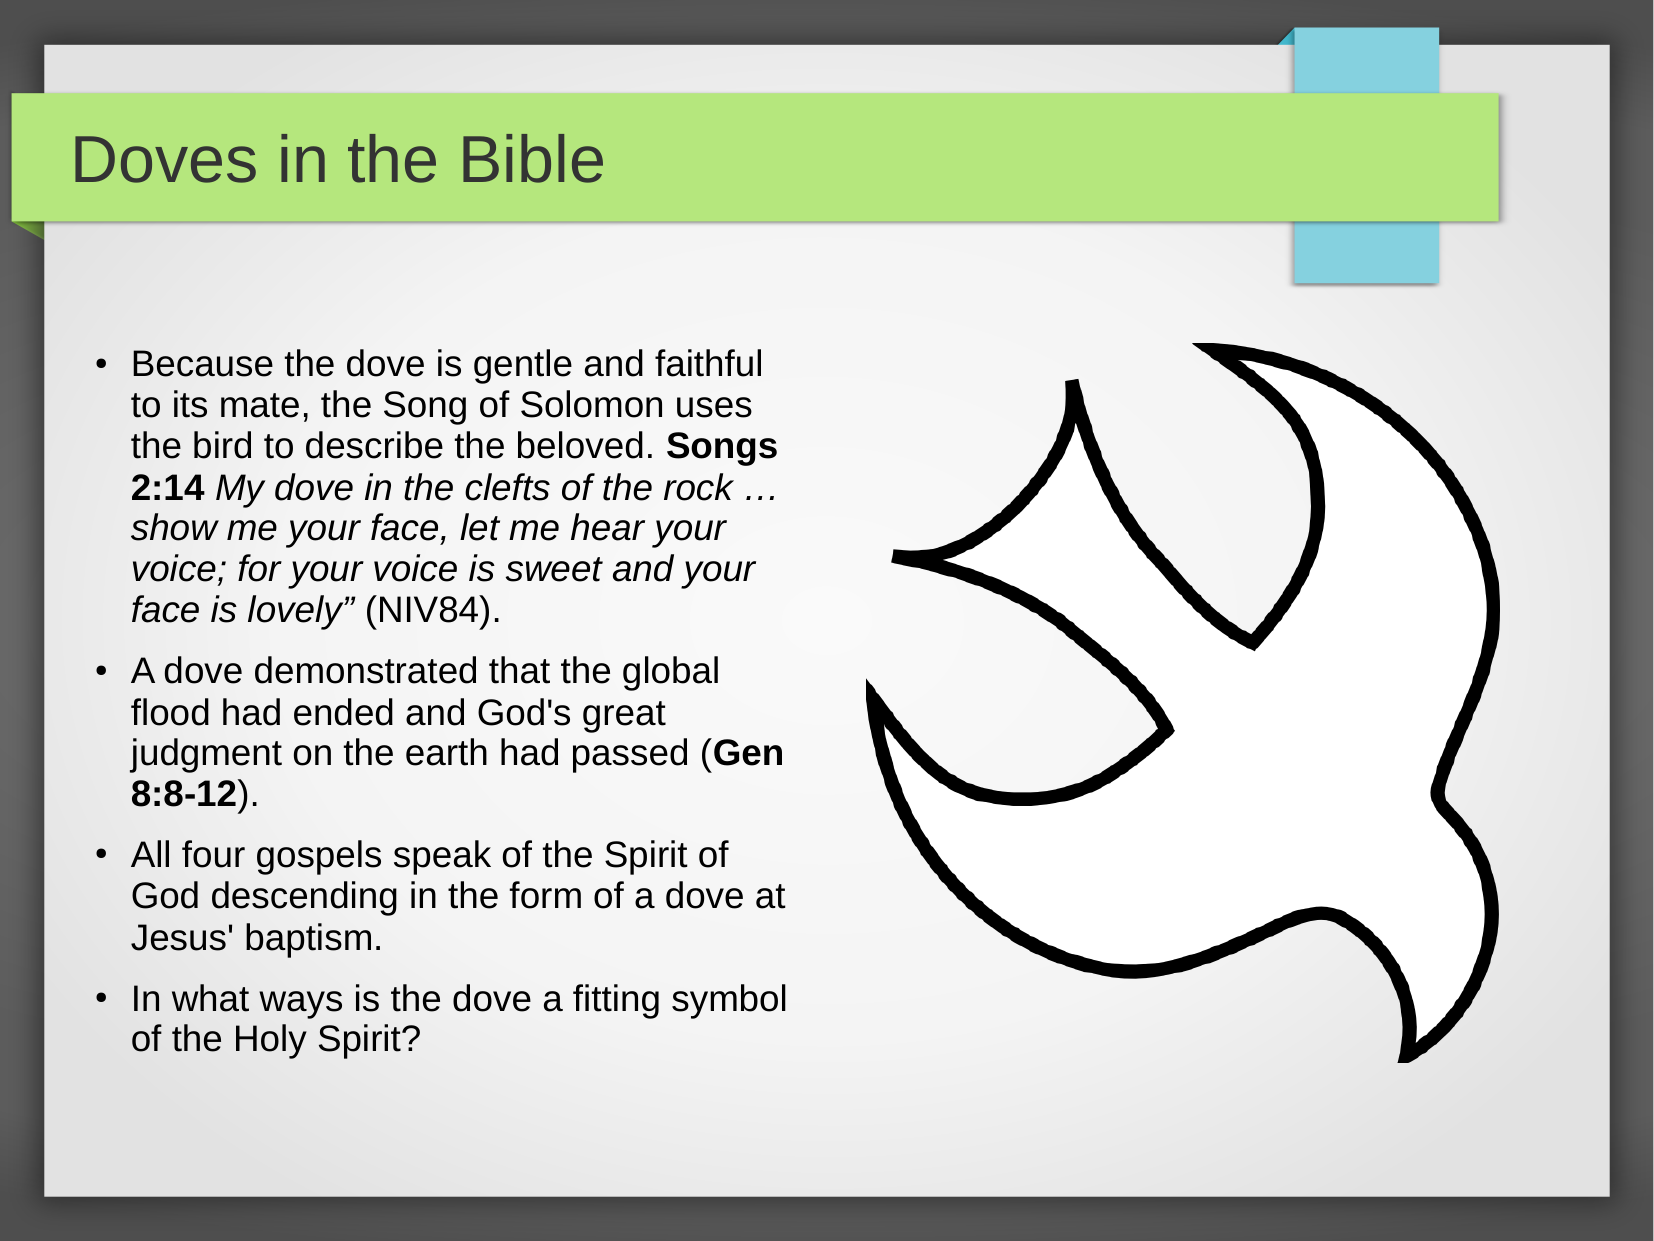

# Doves in the Bible
Because the dove is gentle and faithful to its mate, the Song of Solomon uses the bird to describe the beloved. Songs 2:14 My dove in the clefts of the rock … show me your face, let me hear your voice; for your voice is sweet and your face is lovely” (NIV84).
A dove demonstrated that the global flood had ended and God's great judgment on the earth had passed (Gen 8:8-12).
All four gospels speak of the Spirit of God descending in the form of a dove at Jesus' baptism.
In what ways is the dove a fitting symbol of the Holy Spirit?